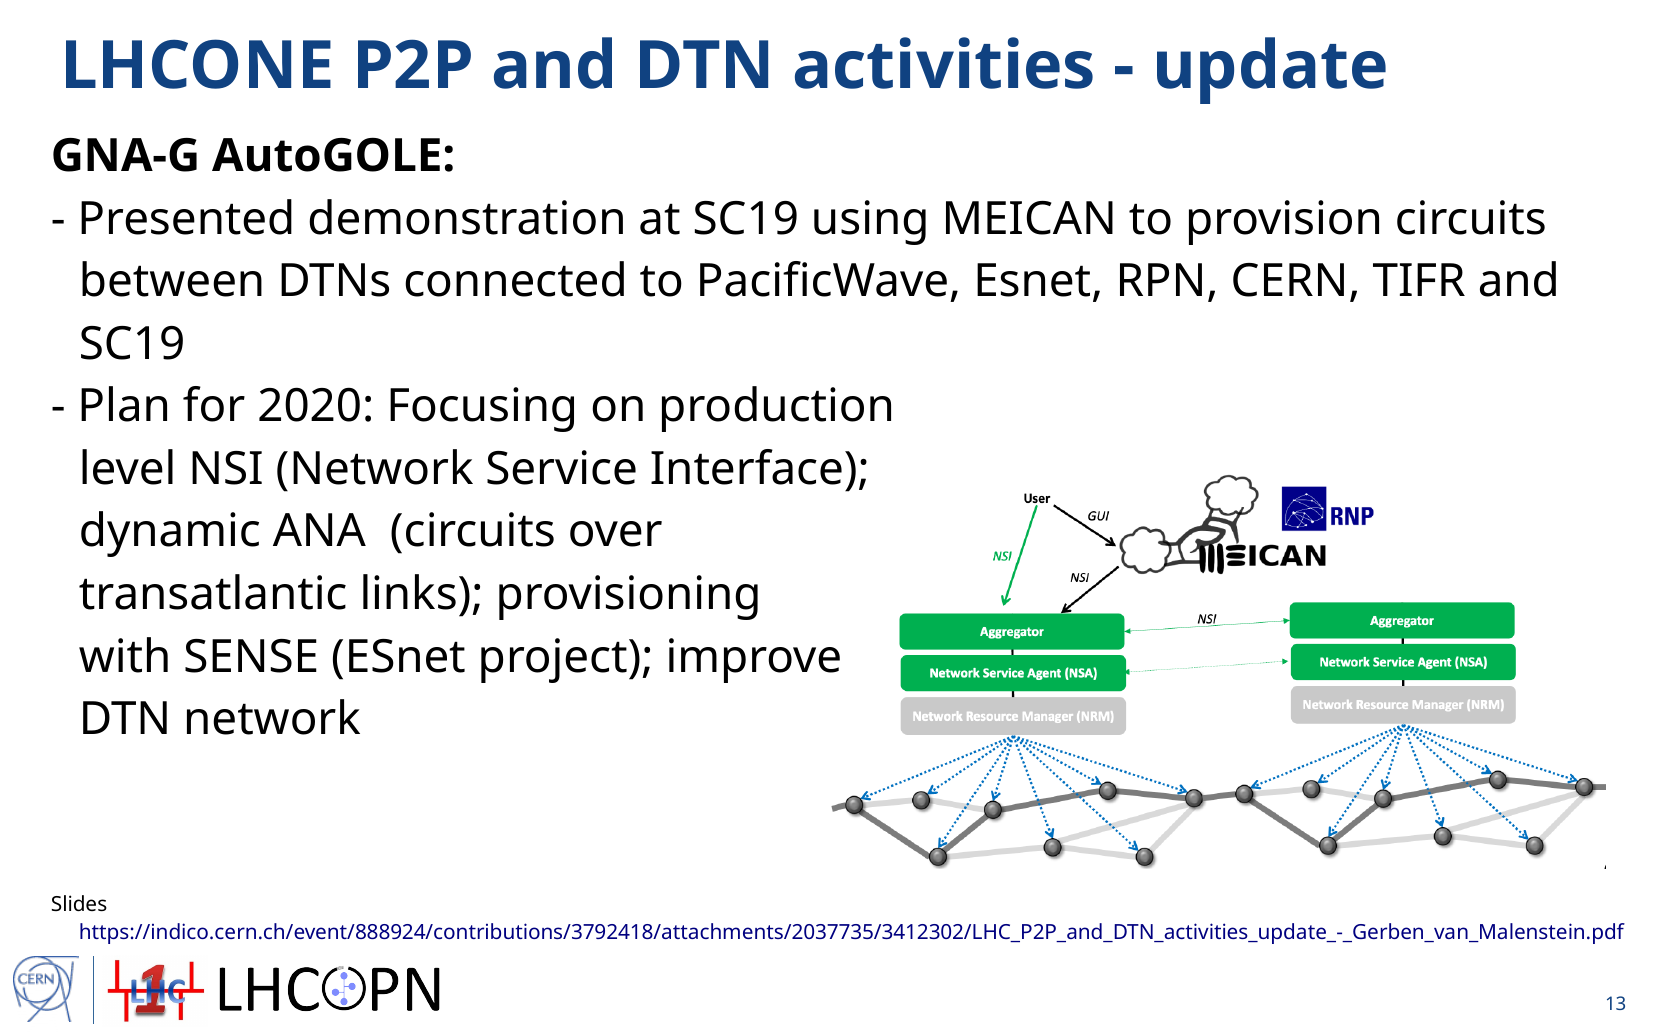

# LHCONE P2P and DTN activities - update
GNA-G AutoGOLE:
- Presented demonstration at SC19 using MEICAN to provision circuits between DTNs connected to PacificWave, Esnet, RPN, CERN, TIFR and SC19
- Plan for 2020: Focusing on production
level NSI (Network Service Interface);
dynamic ANA (circuits over
transatlantic links); provisioning
with SENSE (ESnet project); improve
DTN network
Slideshttps://indico.cern.ch/event/888924/contributions/3792418/attachments/2037735/3412302/LHC_P2P_and_DTN_activities_update_-_Gerben_van_Malenstein.pdf